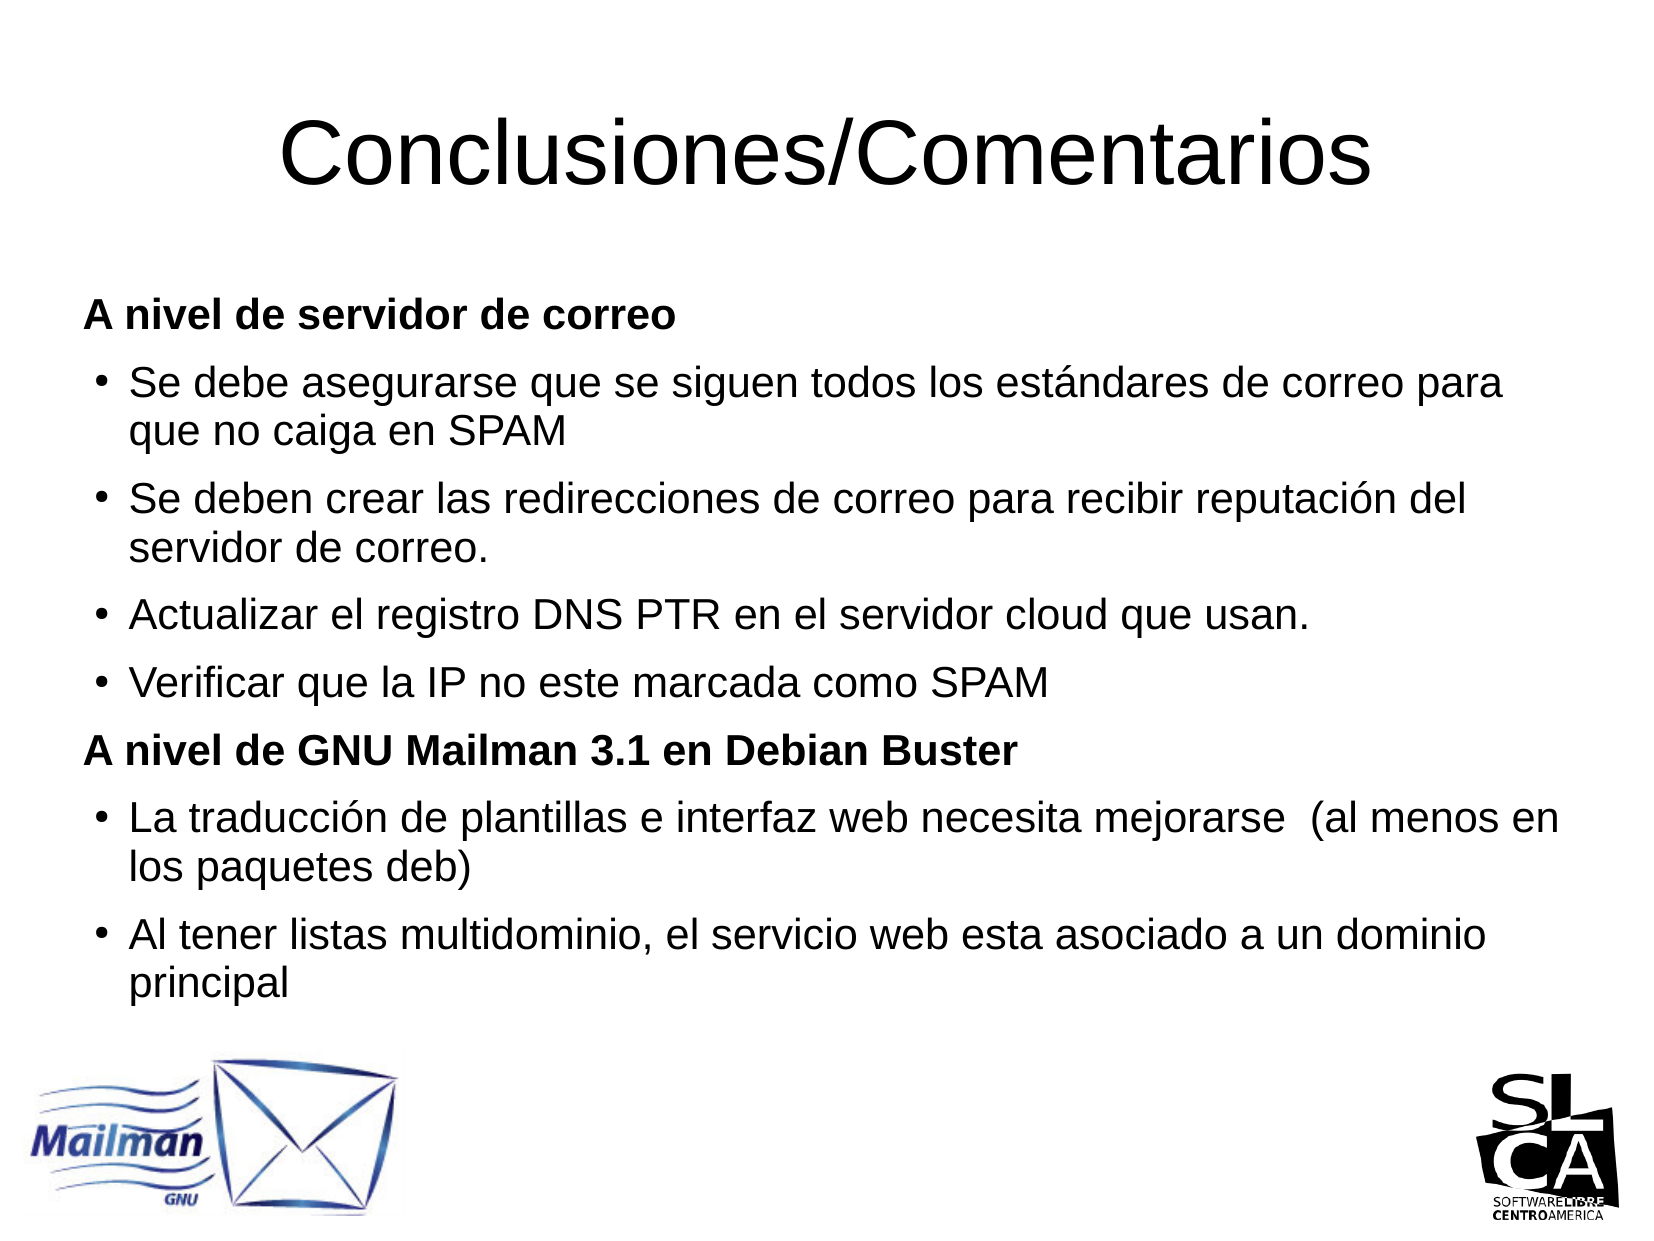

# Conclusiones/Comentarios
A nivel de servidor de correo
Se debe asegurarse que se siguen todos los estándares de correo para que no caiga en SPAM
Se deben crear las redirecciones de correo para recibir reputación del servidor de correo.
Actualizar el registro DNS PTR en el servidor cloud que usan.
Verificar que la IP no este marcada como SPAM
A nivel de GNU Mailman 3.1 en Debian Buster
La traducción de plantillas e interfaz web necesita mejorarse (al menos en los paquetes deb)
Al tener listas multidominio, el servicio web esta asociado a un dominio principal